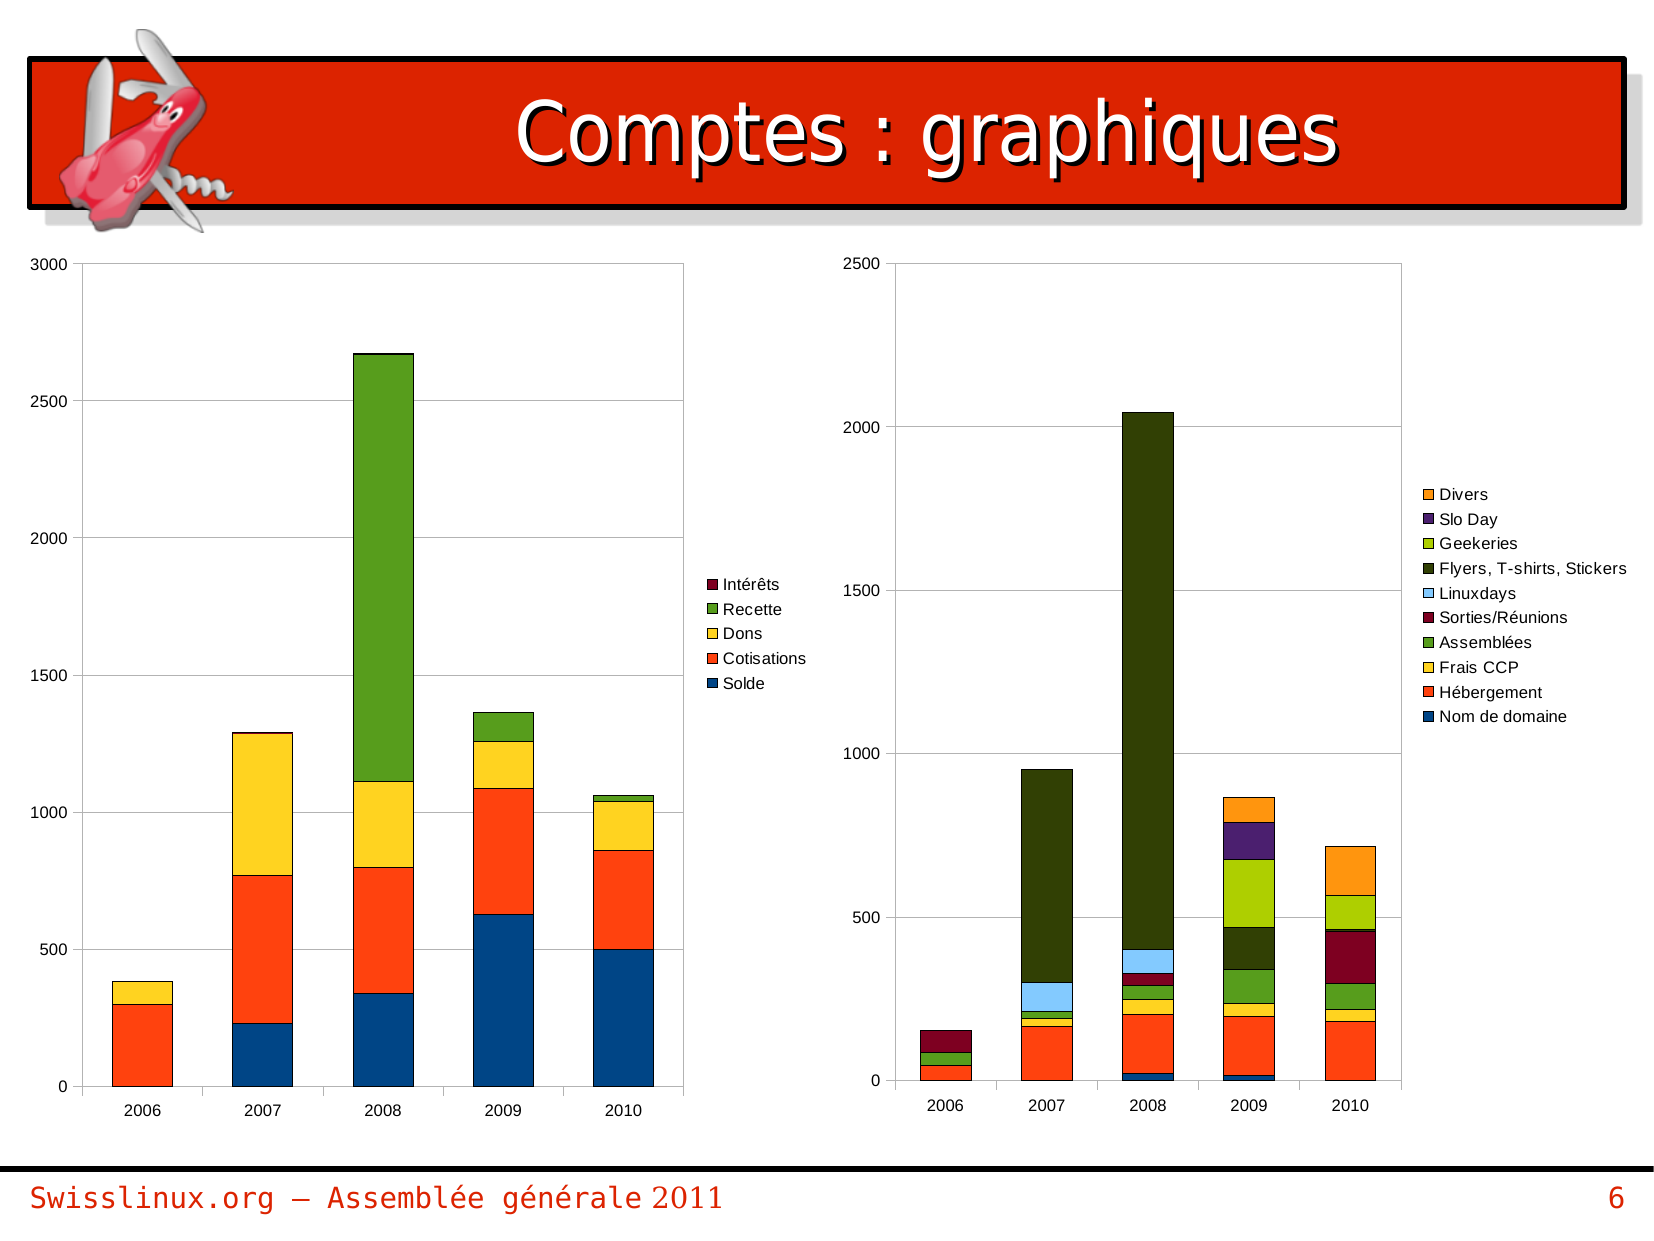

# Comptes : graphiques
### Chart
| Category | Solde | Cotisations | Dons | Recette | Intérêts |
|---|---|---|---|---|---|
| 2006 | None | 300.0 | 84.0 | None | 0.05 |
| 2007 | 229.65 | 540.0 | 520.25 | None | 0.25 |
| 2008 | 338.25 | 460.0 | 315.25 | 1556.8 | 0.9 |
| 2009 | 626.05 | 460.0 | 171.5 | 107.0 | 0.6 |
| 2010 | 500.5 | 360.0 | 180.0 | 20.0 | 0.8 |
### Chart
| Category | Nom de domaine | Hébergement | Frais CCP | Assemblées | Sorties/Réunions | Linuxdays | Flyers, T-shirts, Stickers | Geekeries | Slo Day | Divers |
|---|---|---|---|---|---|---|---|---|---|---|
| 2006 | None | 45.0 | 2.4 | 40.0 | 67.0 | None | None | None | None | None |
| 2007 | None | 165.0 | 23.65 | 22.35 | None | 89.15 | 651.75 | None | None | None |
| 2008 | 22.0 | 180.0 | 44.95 | 43.25 | 38.3 | 73.25 | 1643.4 | None | None | None |
| 2009 | 15.0 | 180.0 | 42.0 | 102.35 | None | None | 130.0 | 205.6 | 113.7 | 76.0 |
| 2010 | None | 180.0 | 39.0 | 78.85 | 159.8 | None | 6.0 | 101.3 | None | 150.0 |26 Janvier 2007
6